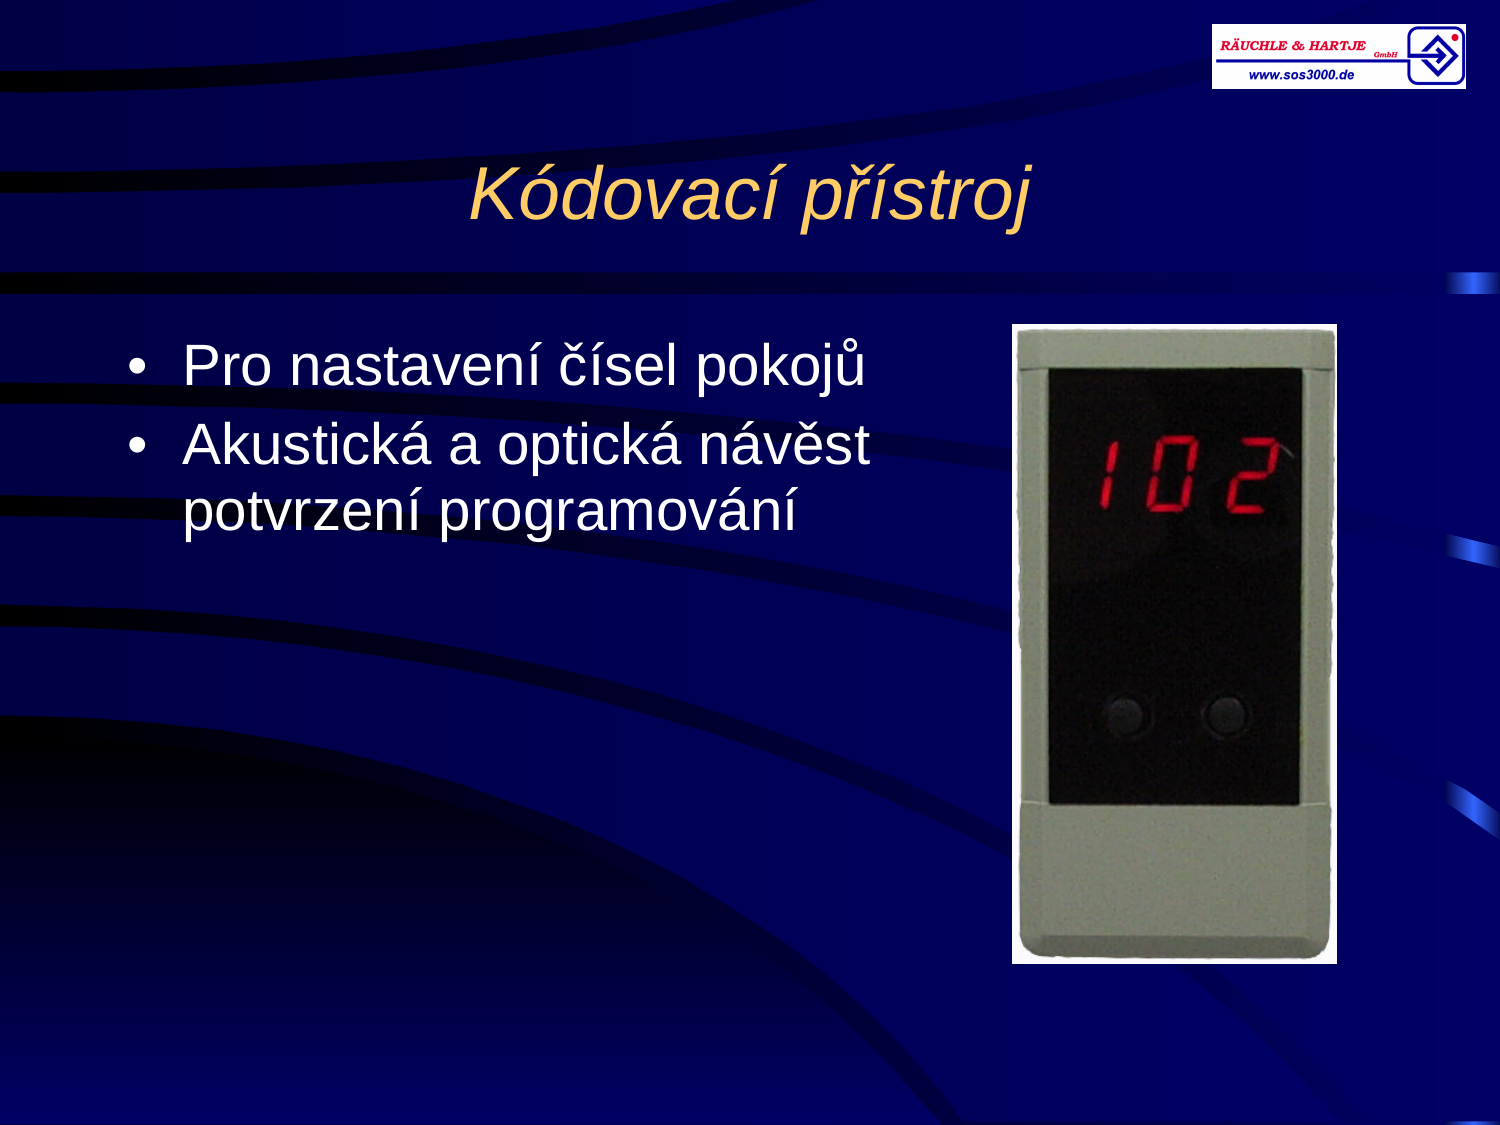

# Kódovací přístroj
Pro nastavení čísel pokojů
Akustická a optická návěst potvrzení programování